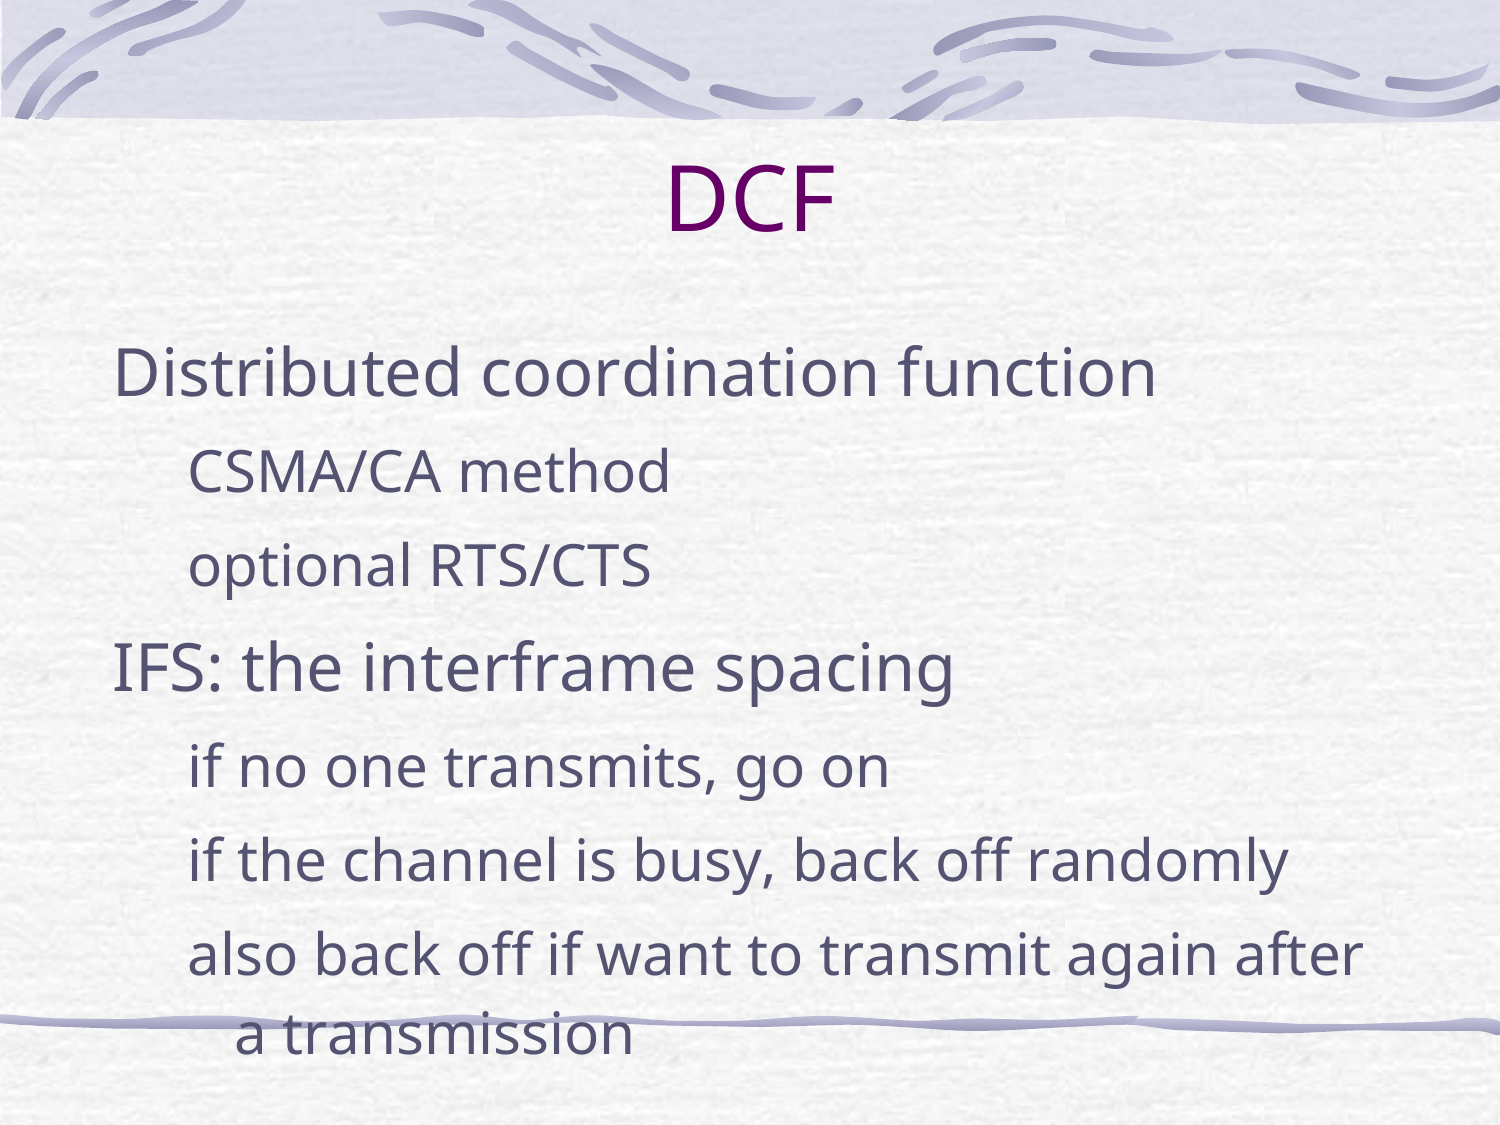

# DCF
Distributed coordination function
CSMA/CA method
optional RTS/CTS
IFS: the interframe spacing
if no one transmits, go on
if the channel is busy, back off randomly
also back off if want to transmit again after a transmission